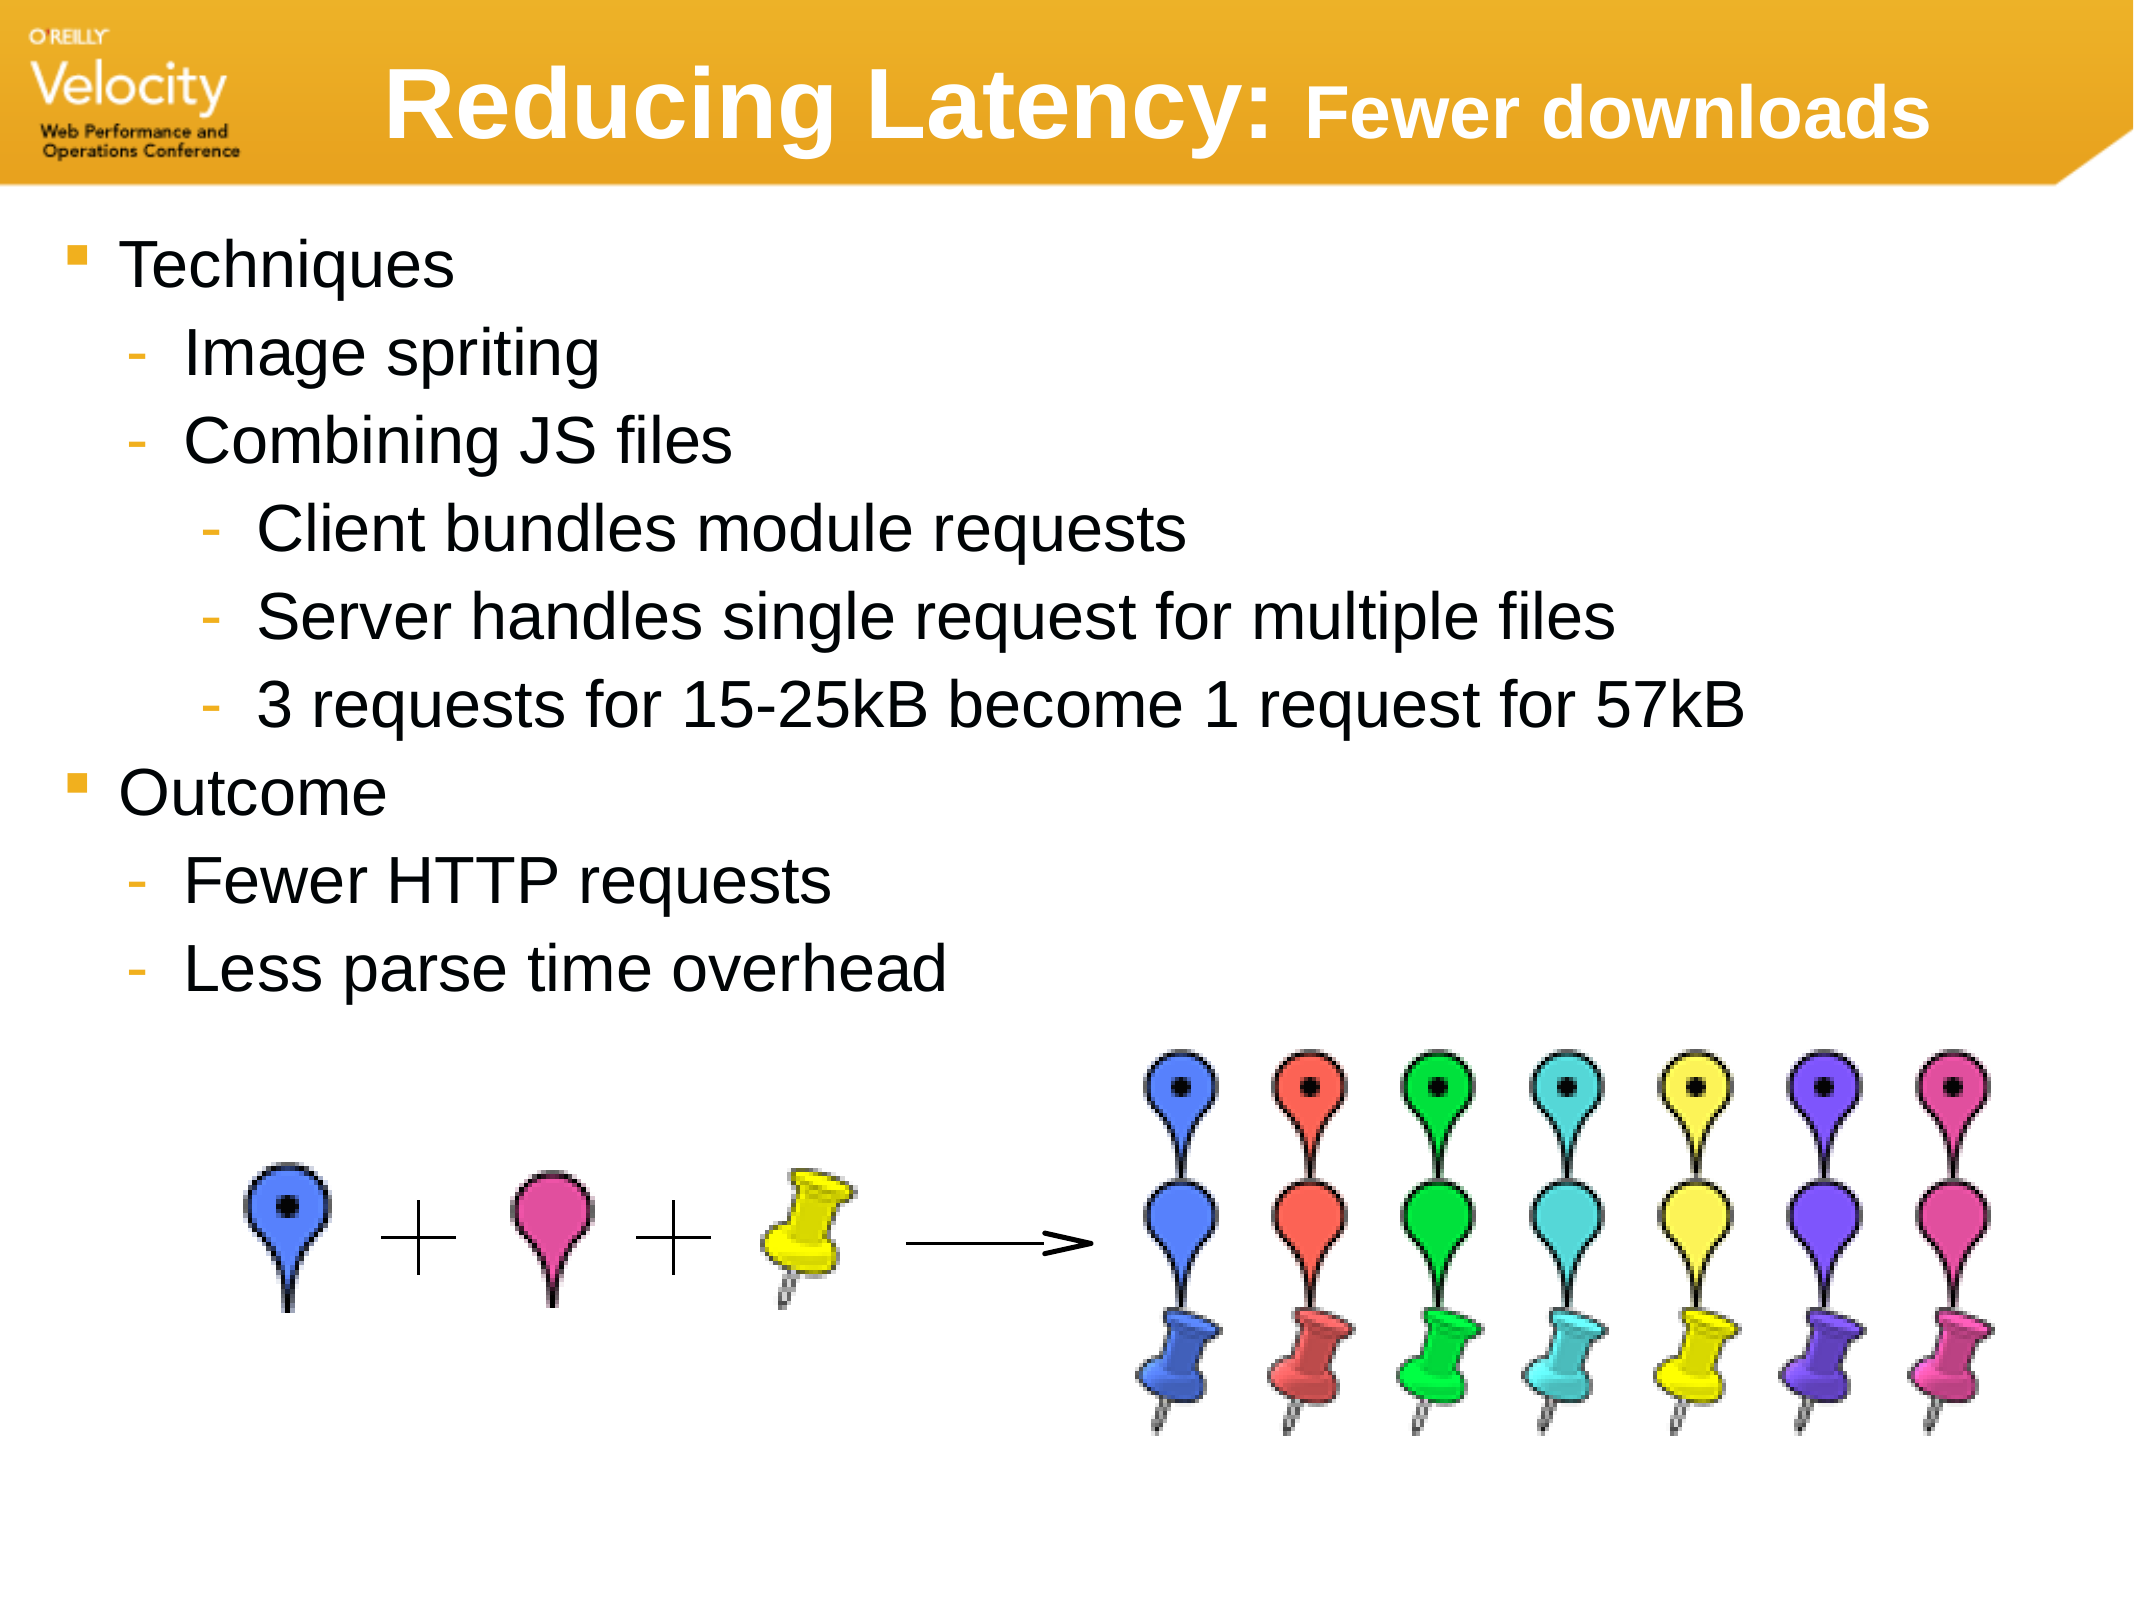

# Reducing Latency: Fewer downloads
Techniques
Image spriting
Combining JS files
Client bundles module requests
Server handles single request for multiple files
3 requests for 15-25kB become 1 request for 57kB
Outcome
Fewer HTTP requests
Less parse time overhead